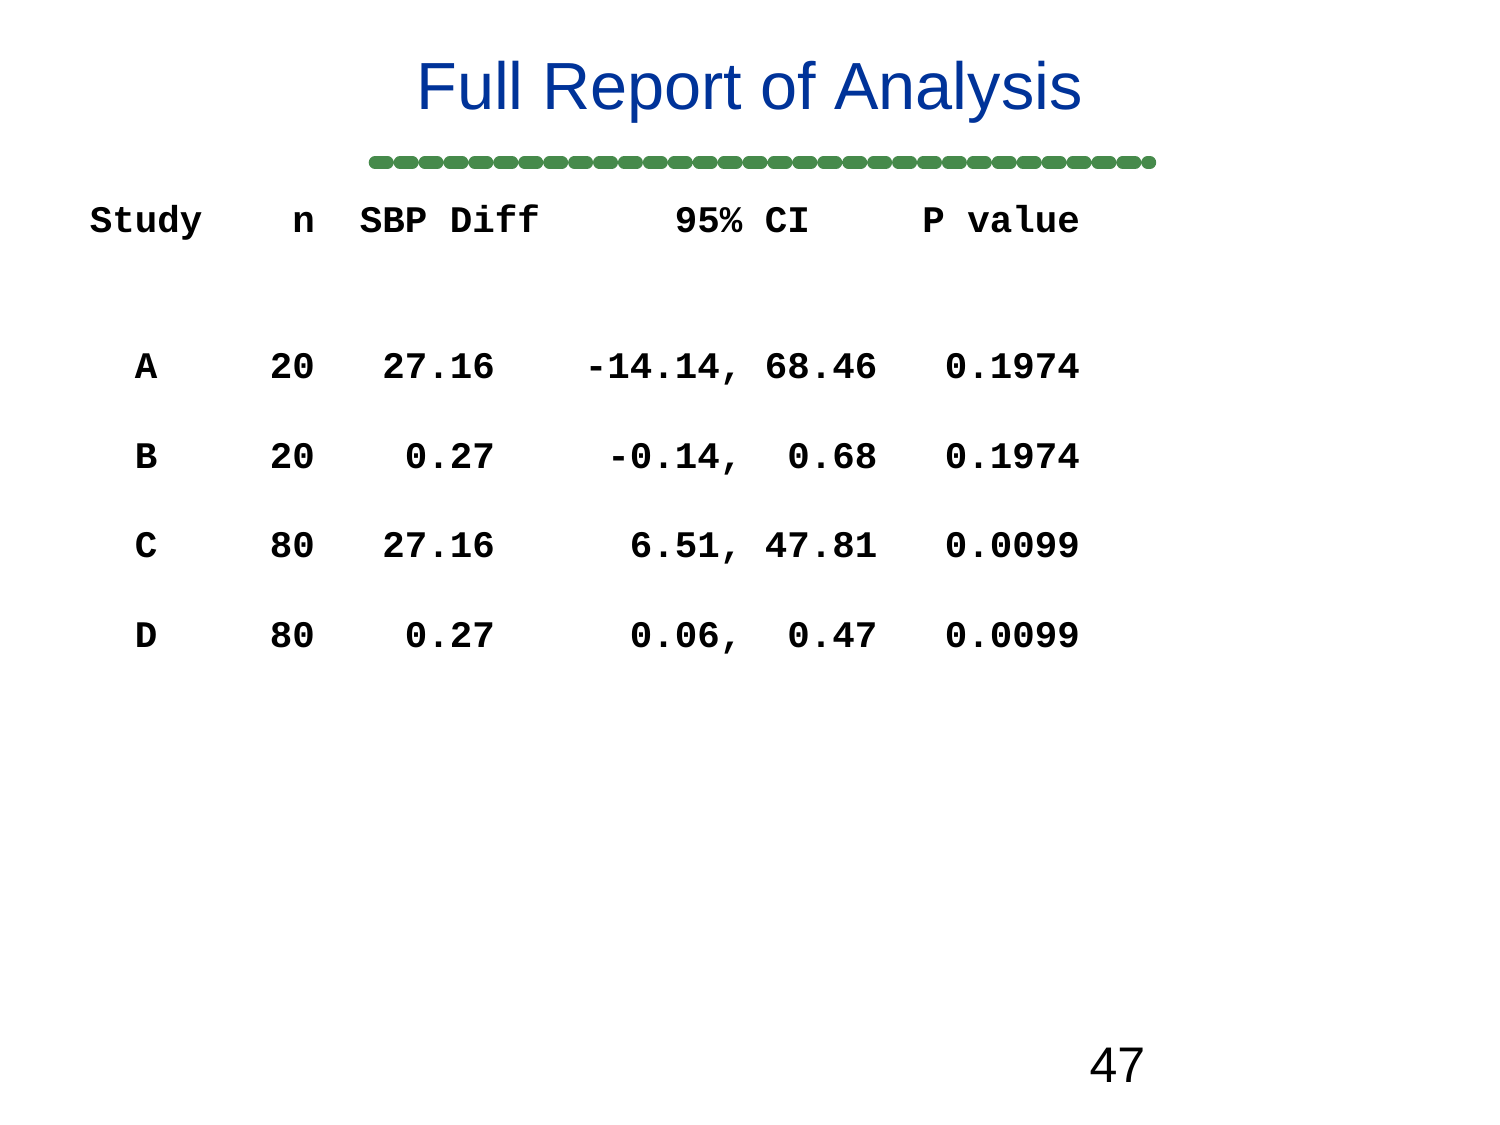

# Full Report of Analysis
Study n SBP Diff 95% CI P value
 A 20 27.16 -14.14, 68.46 0.1974
 B 20 0.27 -0.14, 0.68 0.1974
 C 80 27.16 6.51, 47.81 0.0099
 D 80 0.27 0.06, 0.47 0.0099
47